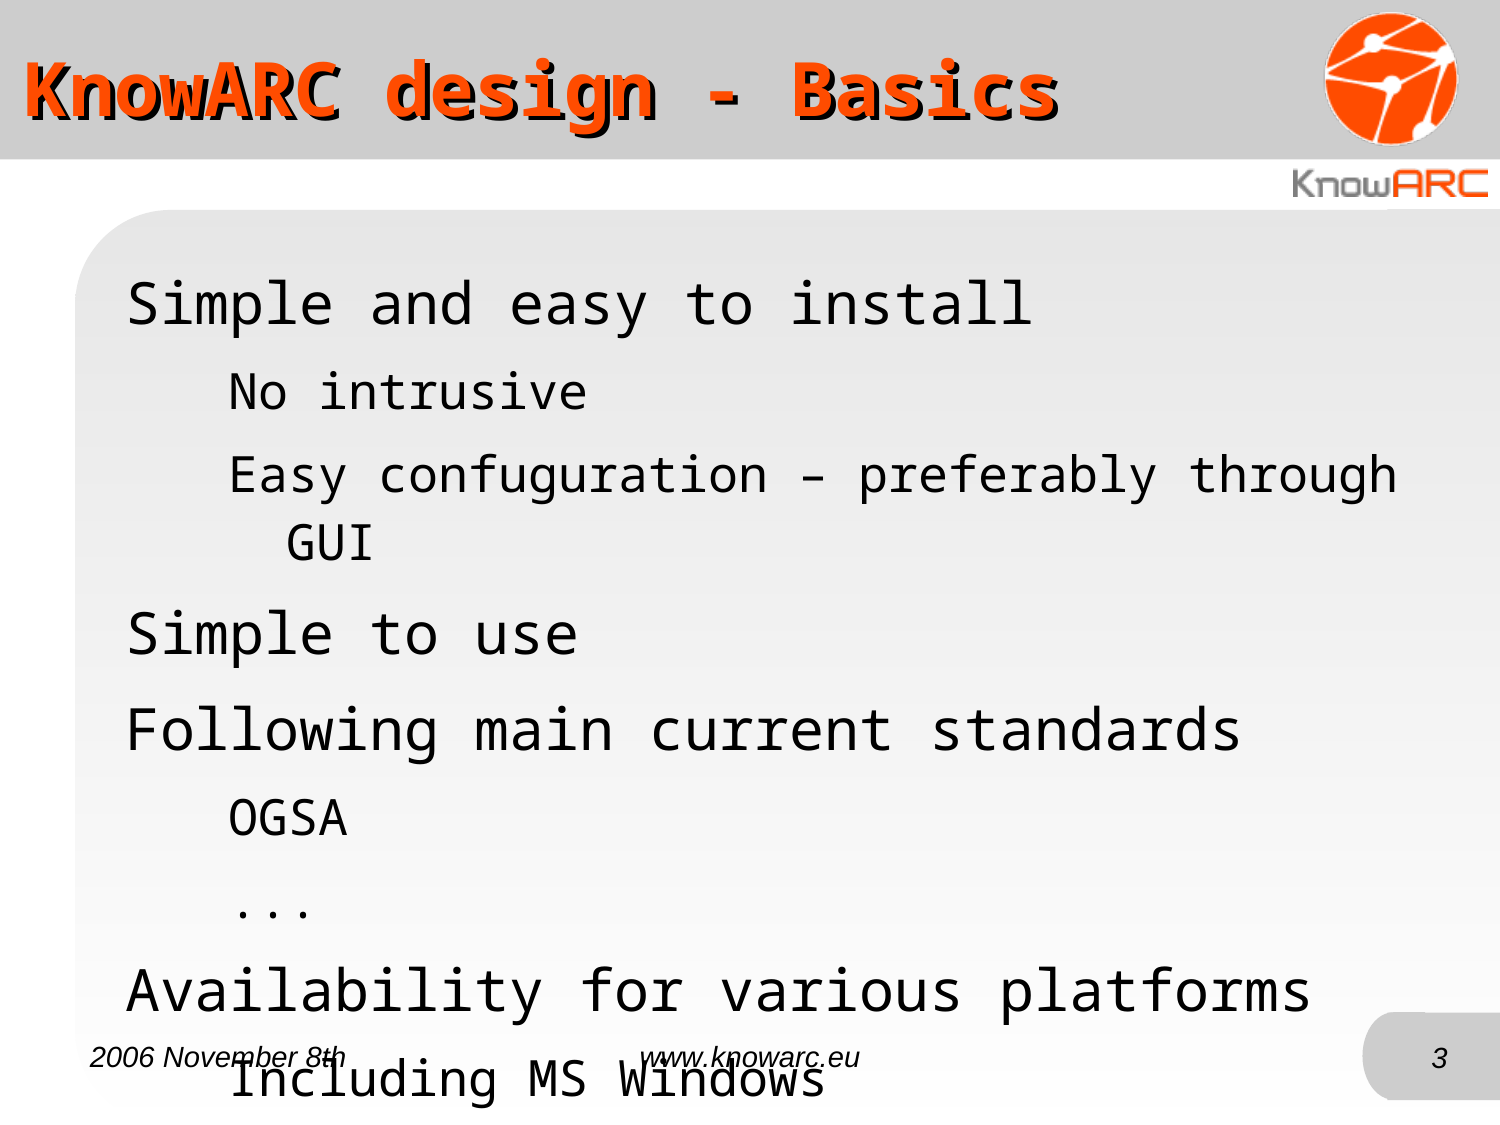

# KnowARC design - Basics
Simple and easy to install
No intrusive
Easy confuguration – preferably through GUI
Simple to use
Following main current standards
OGSA
...
Availability for various platforms
Including MS Windows
www.knowarc.eu
3